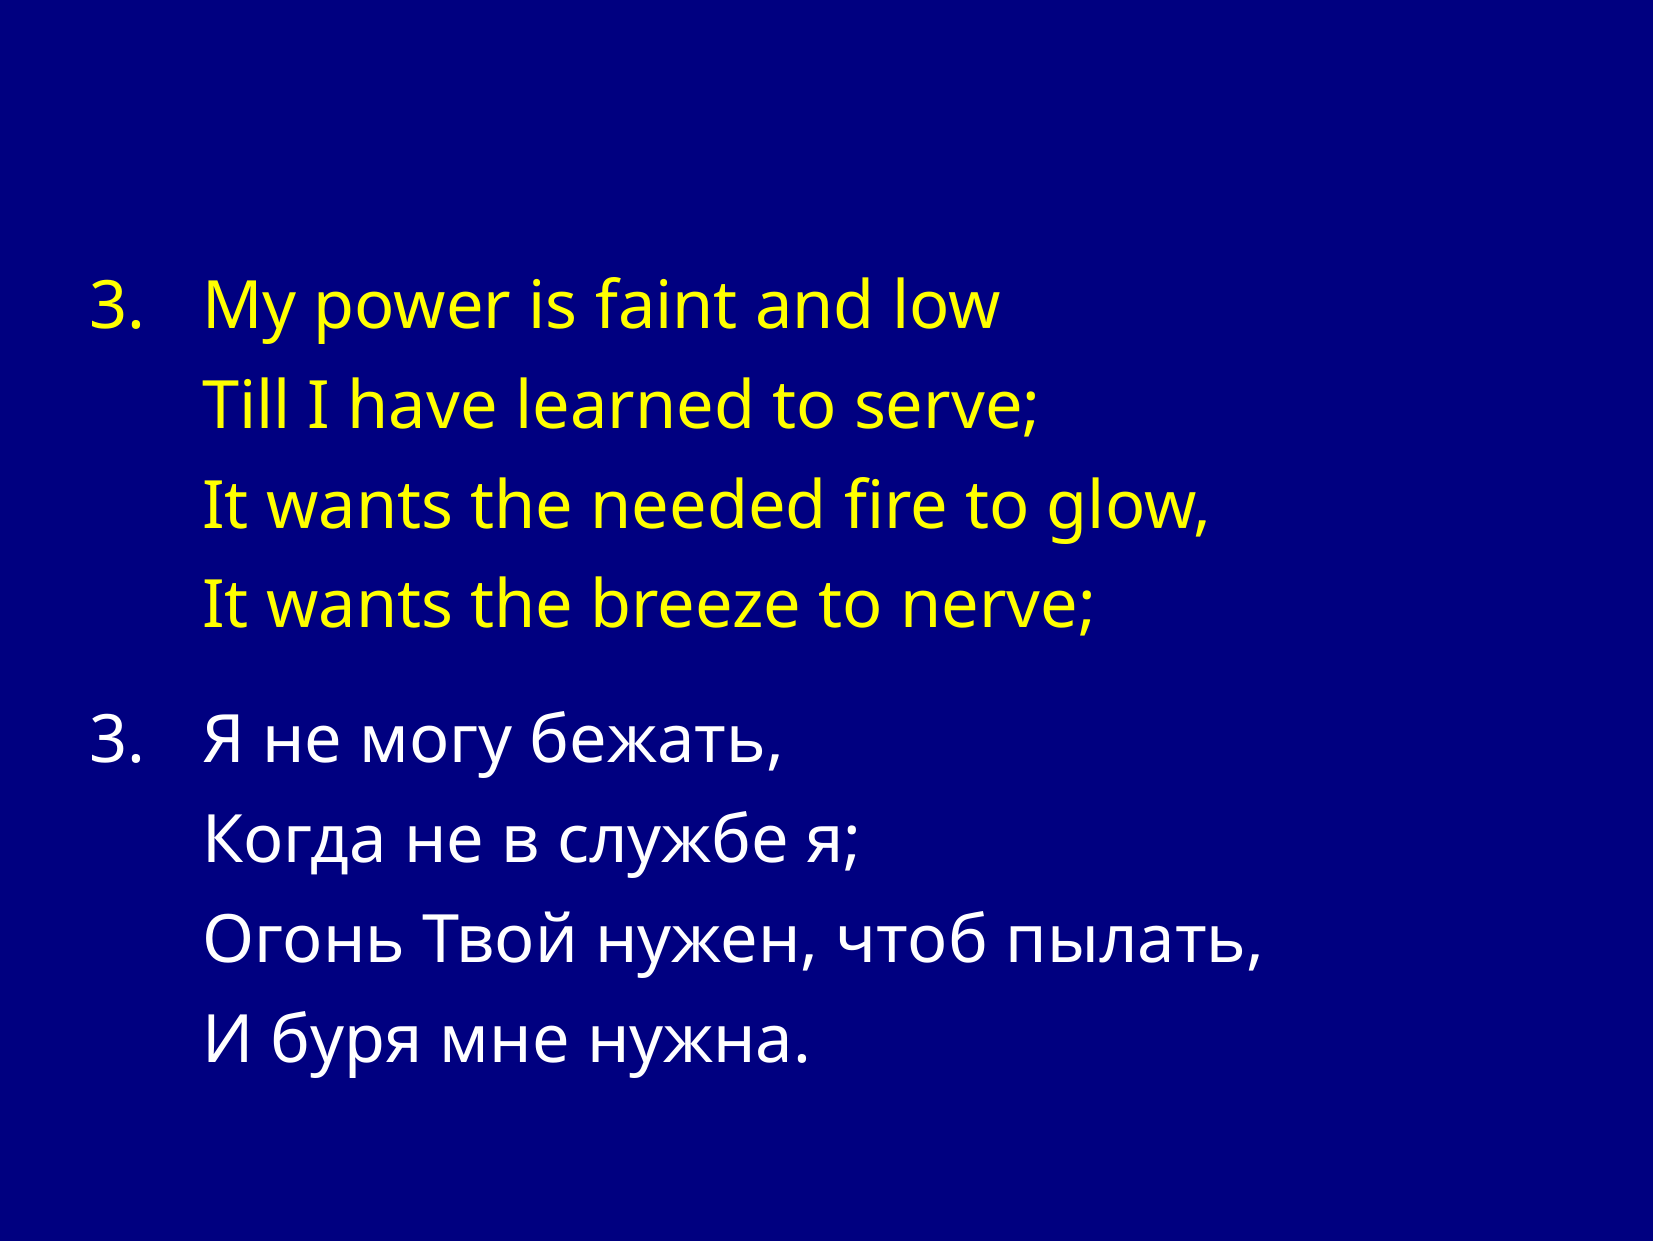

3.	My power is faint and low
	Till I have learned to serve;
	It wants the needed fire to glow,
	It wants the breeze to nerve;
3.	Я не могу бежать,
	Когда не в службе я;
	Огонь Твой нужен, чтоб пылать,
	И буря мне нужна.